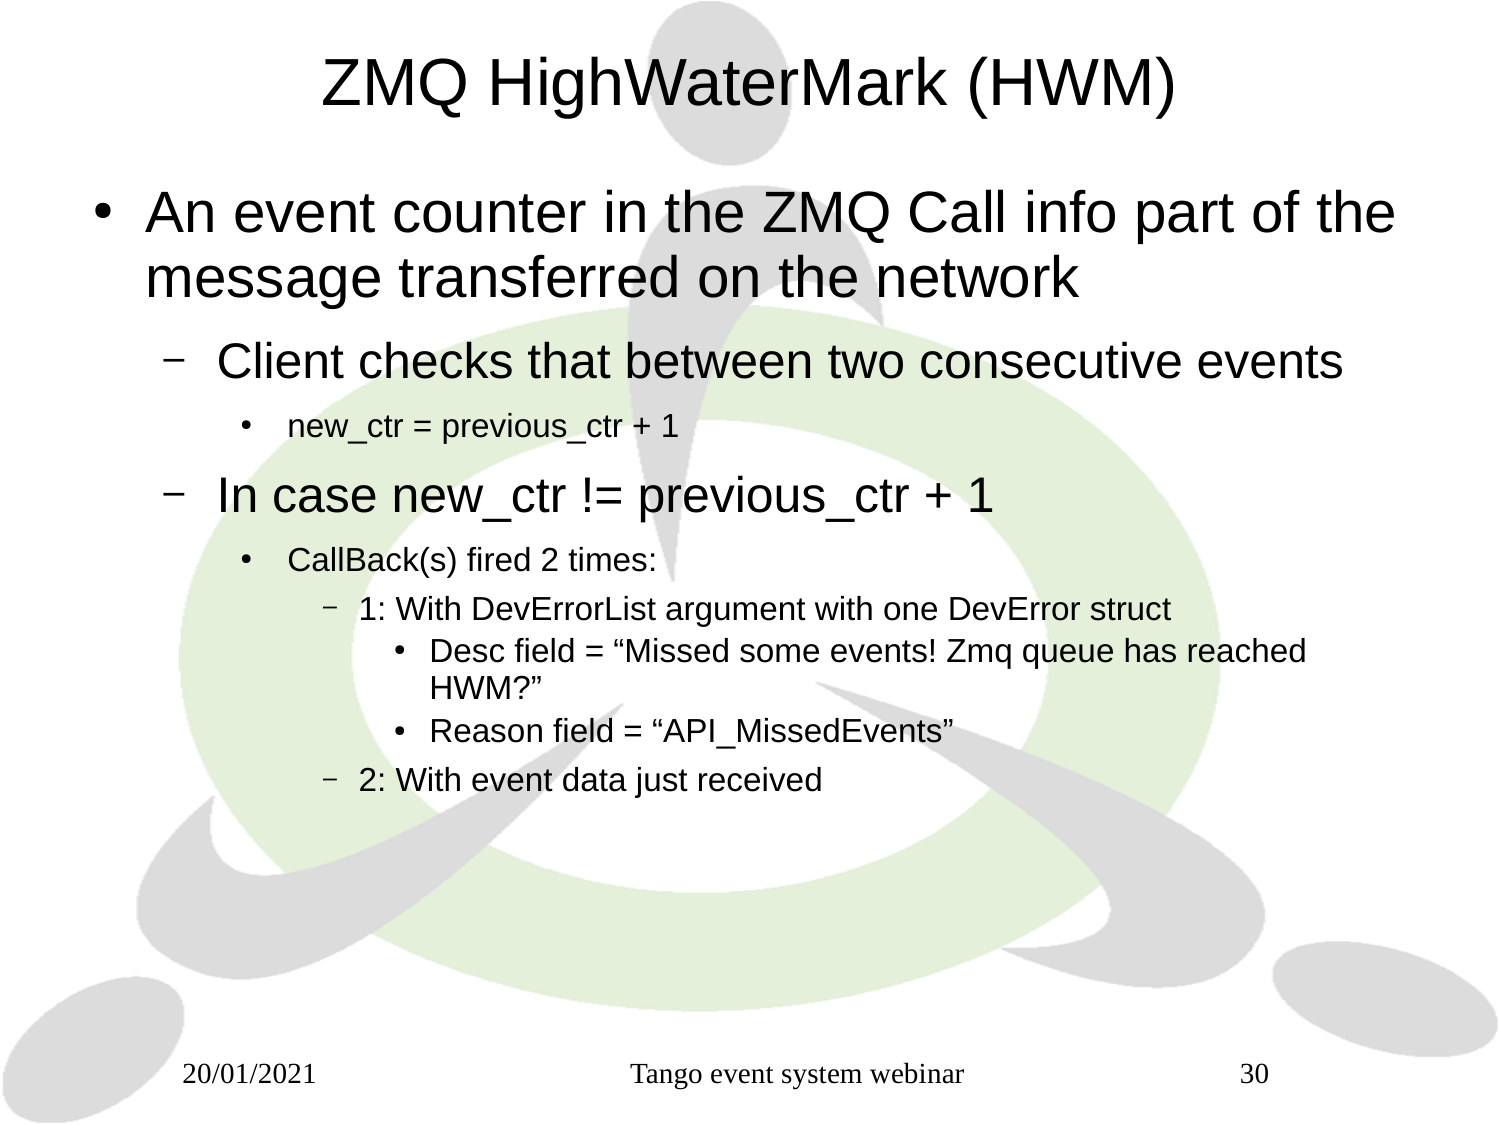

# ZMQ HighWaterMark (HWM)
An event counter in the ZMQ Call info part of the message transferred on the network
Client checks that between two consecutive events
new_ctr = previous_ctr + 1
In case new_ctr != previous_ctr + 1
CallBack(s) fired 2 times:
1: With DevErrorList argument with one DevError struct
Desc field = “Missed some events! Zmq queue has reached HWM?”
Reason field = “API_MissedEvents”
2: With event data just received
20/01/2021
Tango event system webinar
30